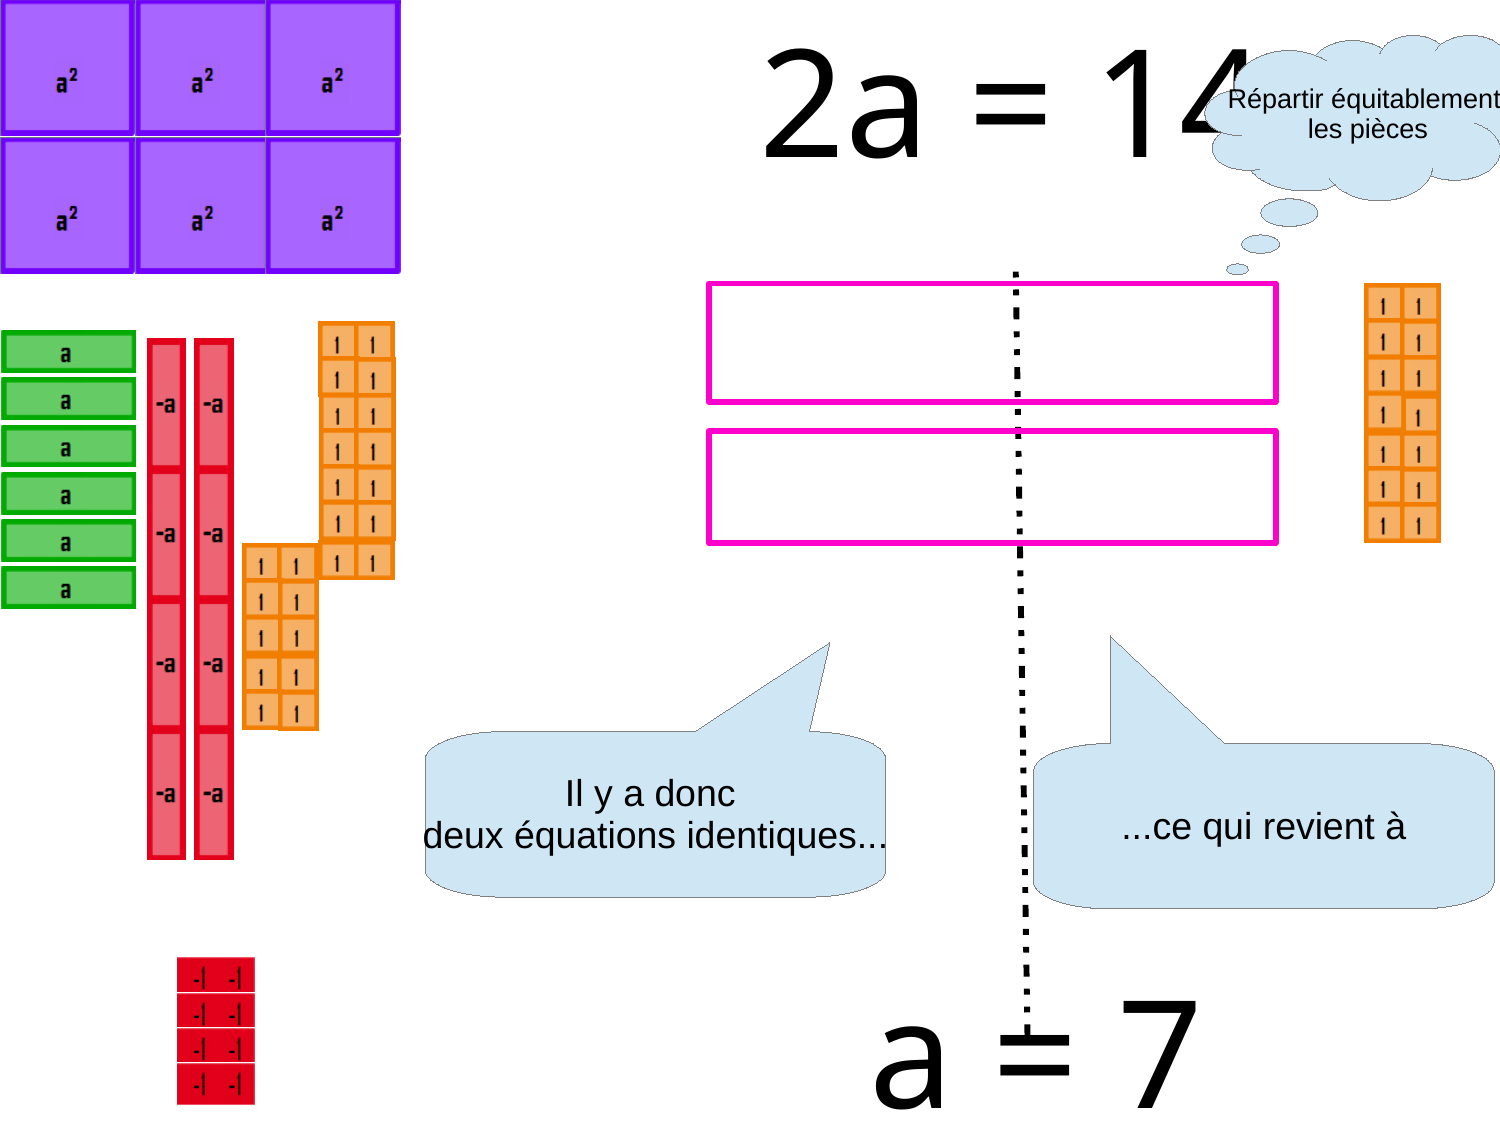

2a = 14
Répartir équitablement
 les pièces
Il y a donc
deux équations identiques...
...ce qui revient à
a = 7